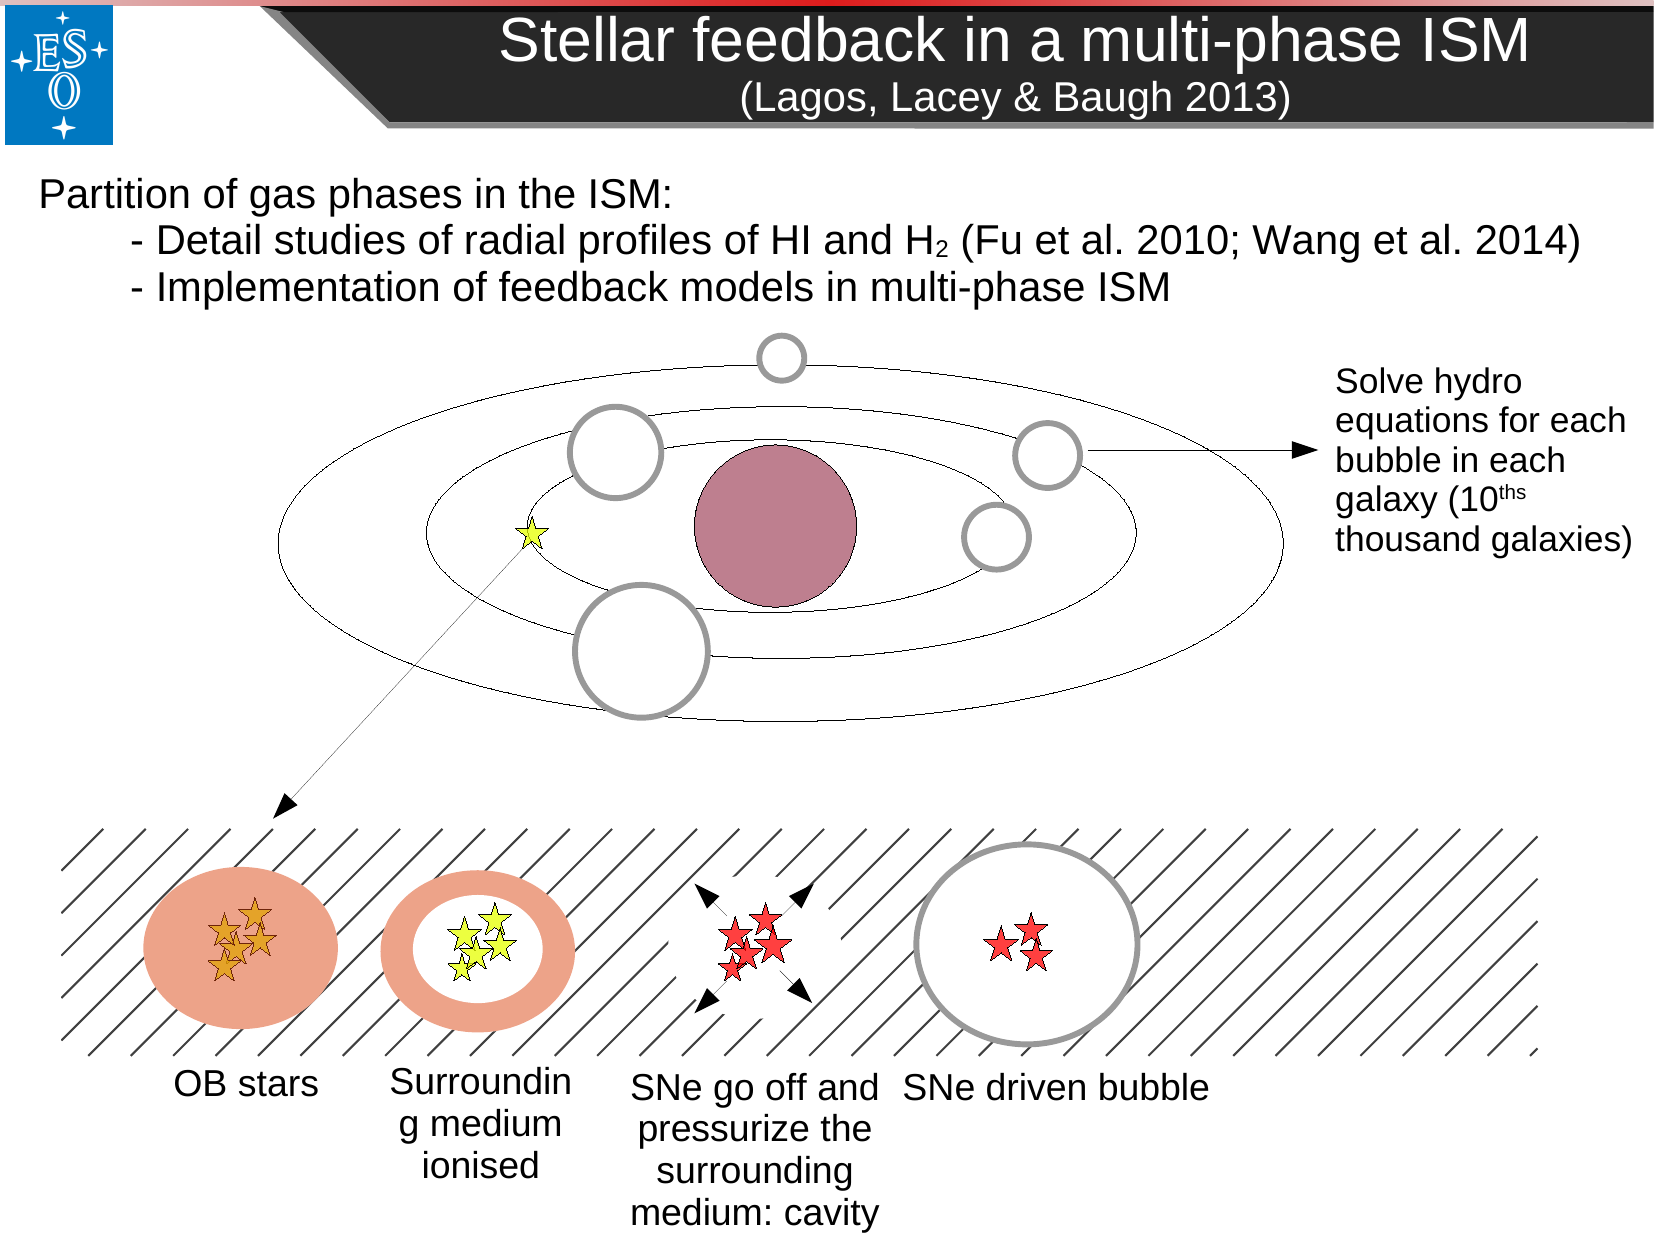

# Stellar feedback in a multi-phase ISM (Lagos, Lacey & Baugh 2013)
Partition of gas phases in the ISM:
 - Detail studies of radial profiles of HI and H2 (Fu et al. 2010; Wang et al. 2014)
 - Implementation of feedback models in multi-phase ISM
Surrounding medium ionised
OB stars
SNe go off and pressurize the surrounding medium: cavity
SNe driven bubble
Solve hydro equations for each bubble in each galaxy (10ths thousand galaxies)